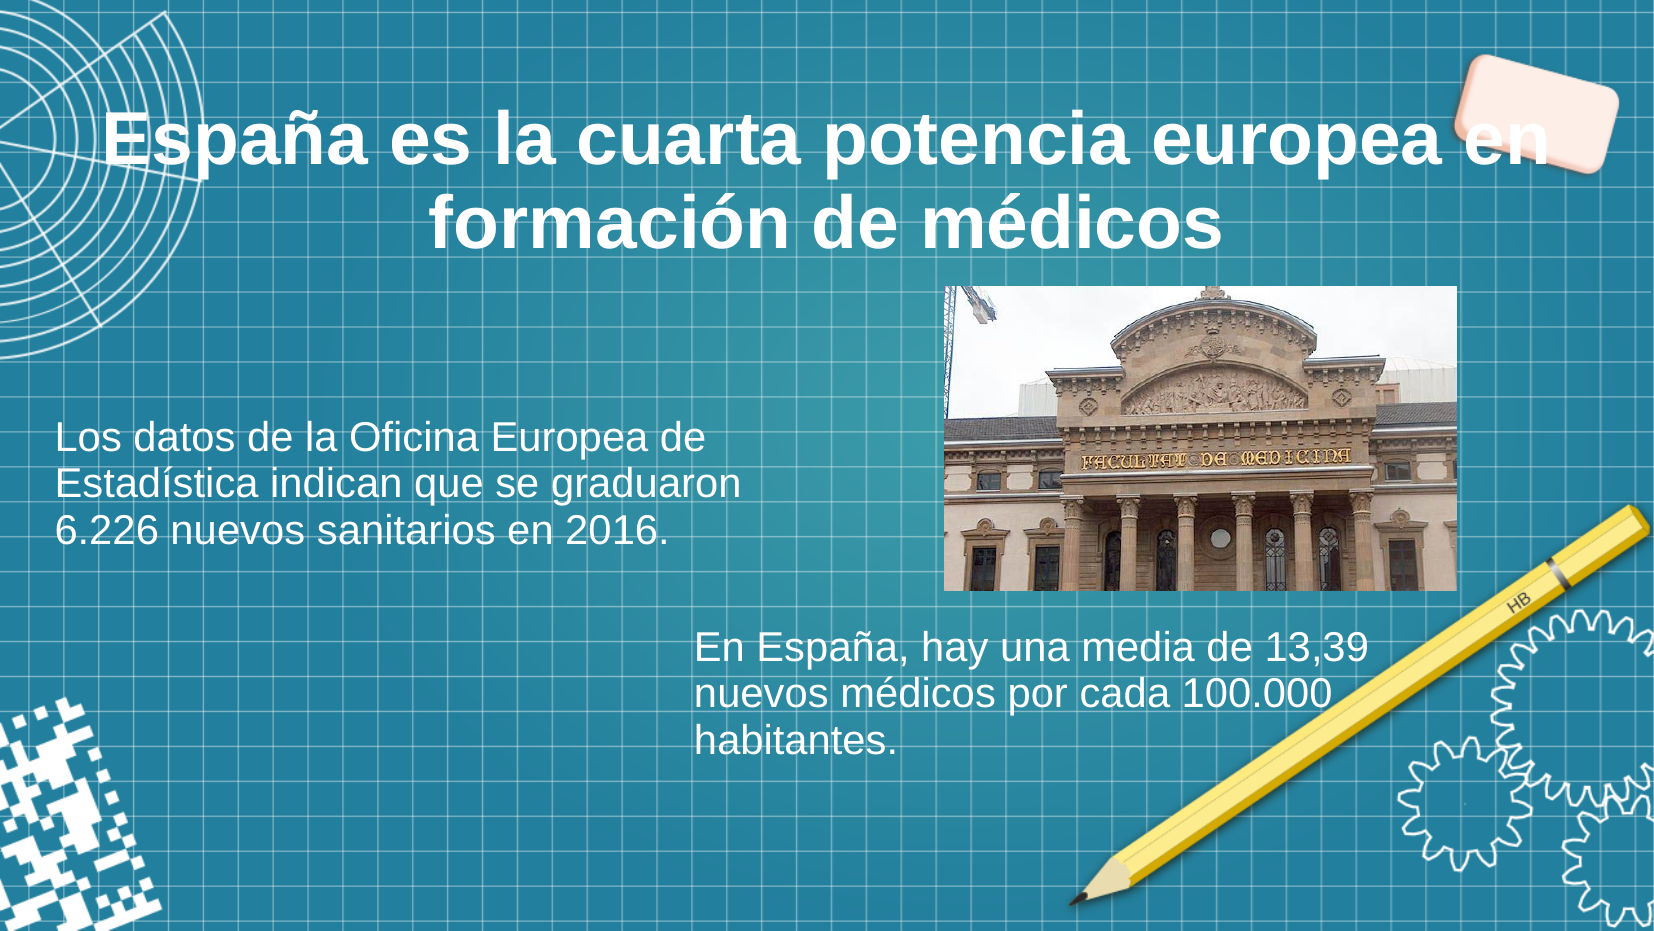

# España es la cuarta potencia europea en formación de médicos
Los datos de la Oficina Europea de Estadística indican que se graduaron 6.226 nuevos sanitarios en 2016.
En España, hay una media de 13,39 nuevos médicos por cada 100.000 habitantes.